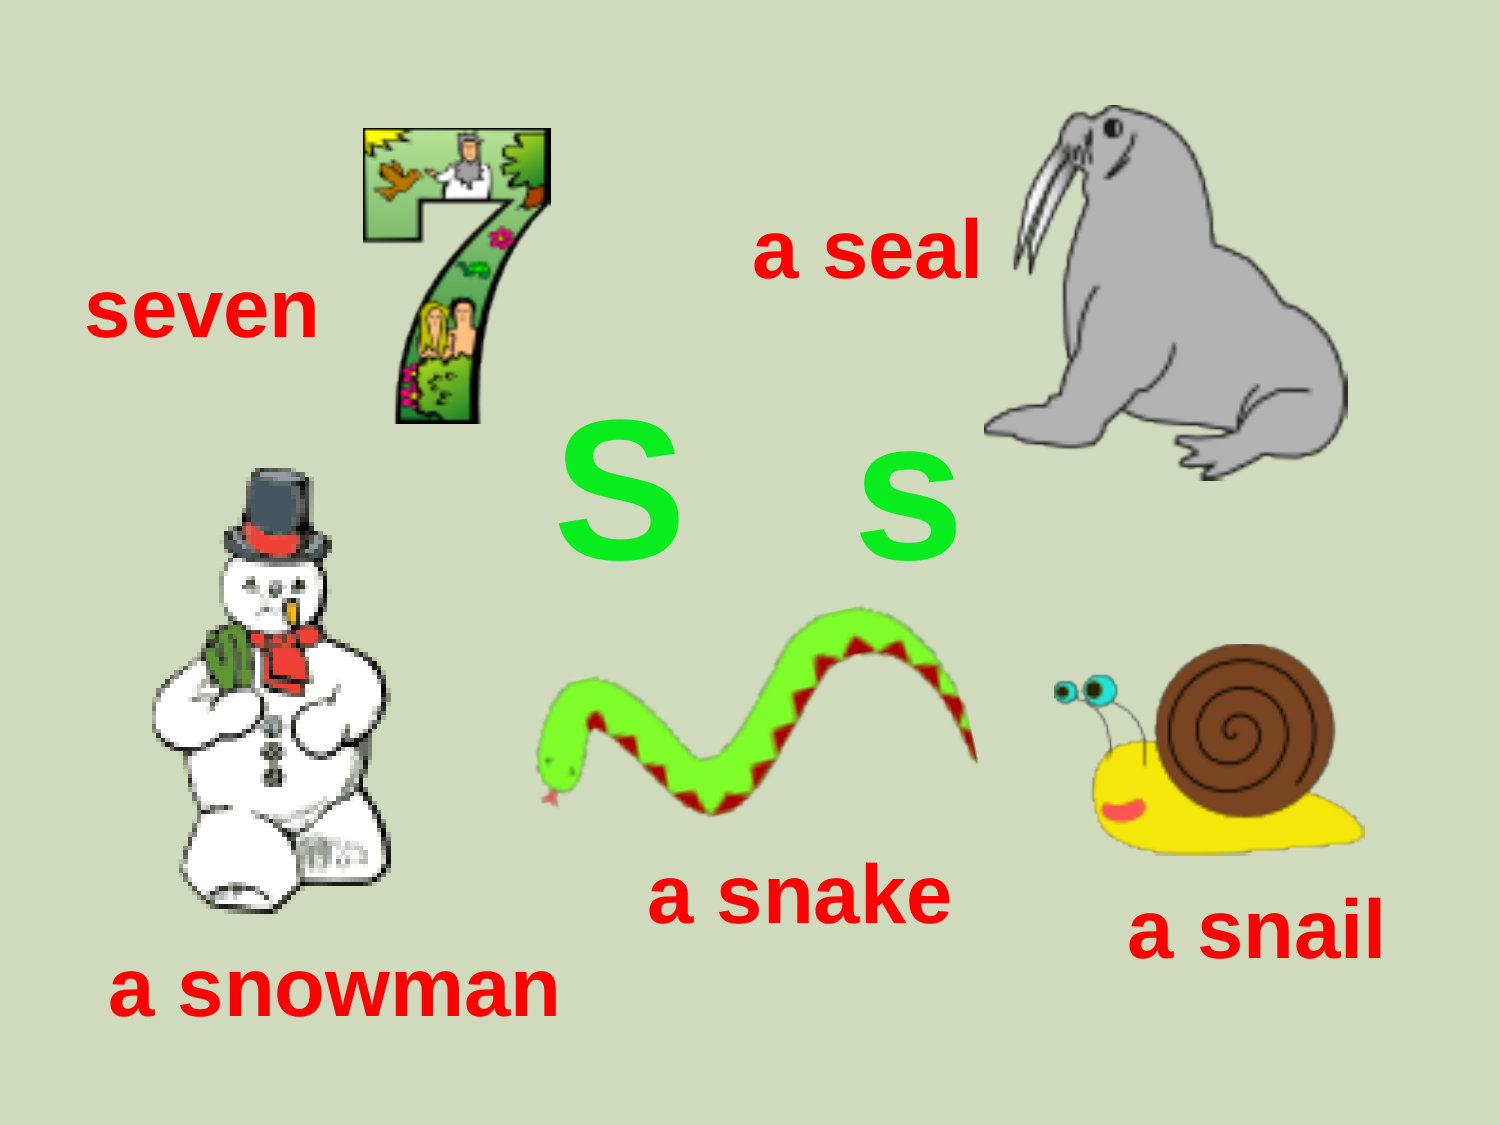

a seal
seven
S 	s
a snake
a snail
a snowman